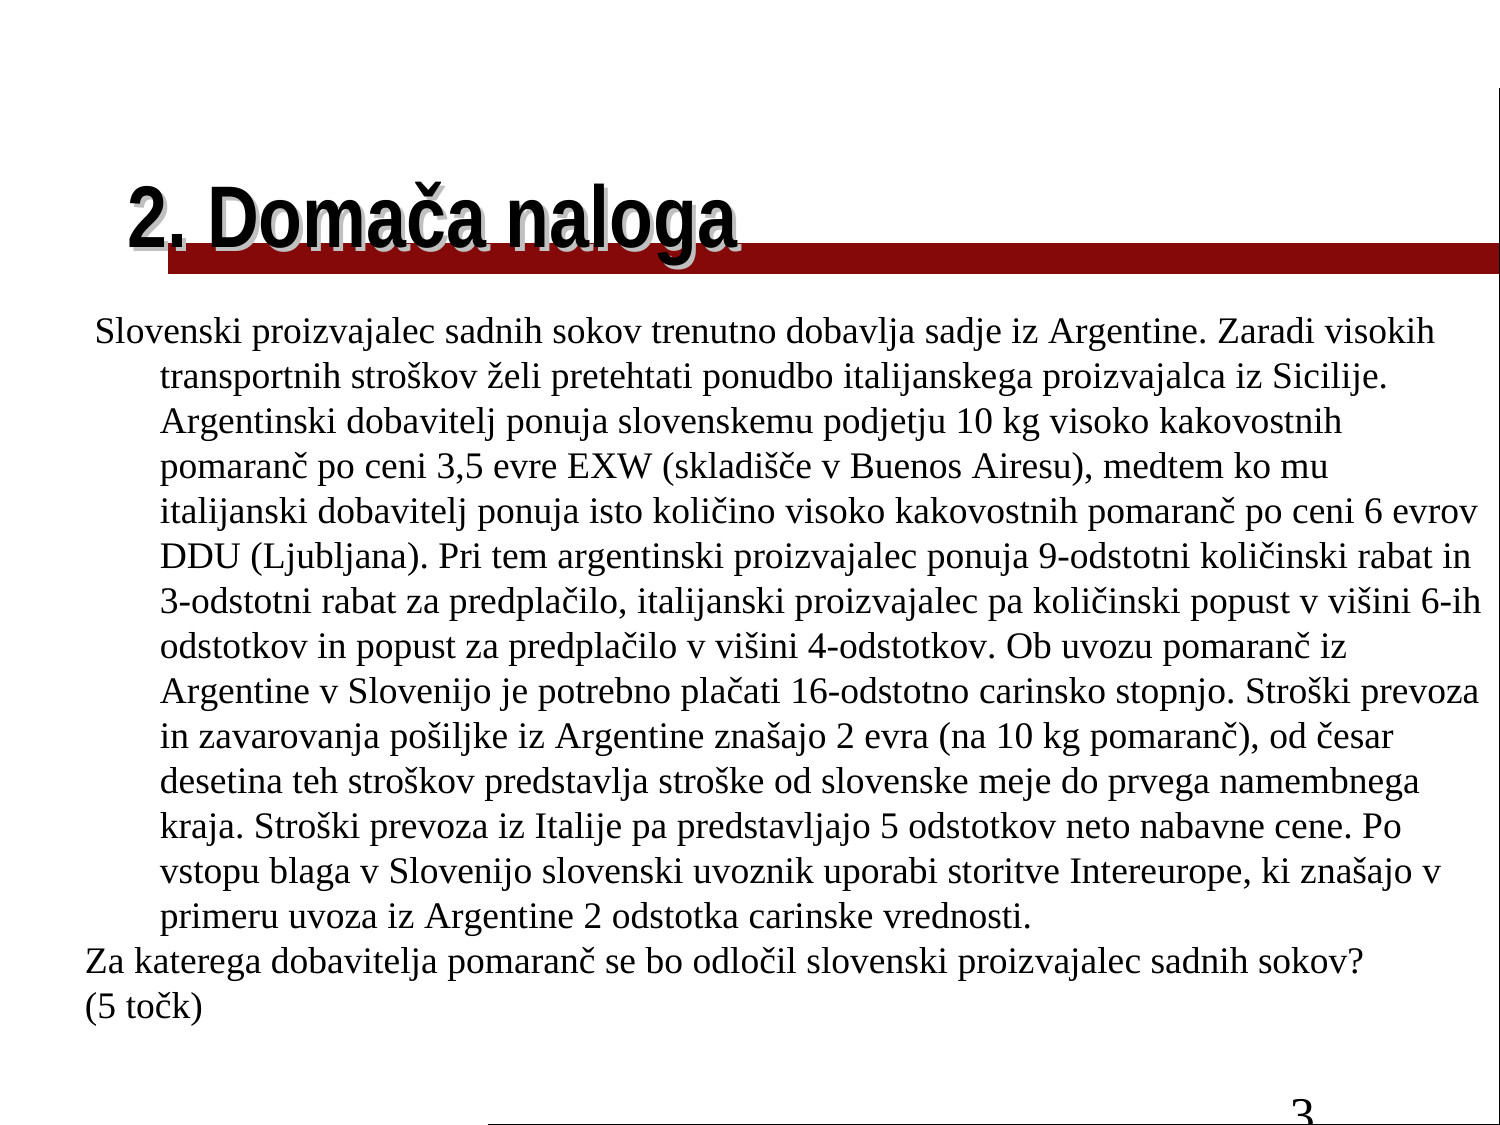

# 2. Domača naloga
 Slovenski proizvajalec sadnih sokov trenutno dobavlja sadje iz Argentine. Zaradi visokih transportnih stroškov želi pretehtati ponudbo italijanskega proizvajalca iz Sicilije. Argentinski dobavitelj ponuja slovenskemu podjetju 10 kg visoko kakovostnih pomaranč po ceni 3,5 evre EXW (skladišče v Buenos Airesu), medtem ko mu italijanski dobavitelj ponuja isto količino visoko kakovostnih pomaranč po ceni 6 evrov DDU (Ljubljana). Pri tem argentinski proizvajalec ponuja 9-odstotni količinski rabat in 3-odstotni rabat za predplačilo, italijanski proizvajalec pa količinski popust v višini 6-ih odstotkov in popust za predplačilo v višini 4-odstotkov. Ob uvozu pomaranč iz Argentine v Slovenijo je potrebno plačati 16-odstotno carinsko stopnjo. Stroški prevoza in zavarovanja pošiljke iz Argentine znašajo 2 evra (na 10 kg pomaranč), od česar desetina teh stroškov predstavlja stroške od slovenske meje do prvega namembnega kraja. Stroški prevoza iz Italije pa predstavljajo 5 odstotkov neto nabavne cene. Po vstopu blaga v Slovenijo slovenski uvoznik uporabi storitve Intereurope, ki znašajo v primeru uvoza iz Argentine 2 odstotka carinske vrednosti.
Za katerega dobavitelja pomaranč se bo odločil slovenski proizvajalec sadnih sokov?
(5 točk)
3